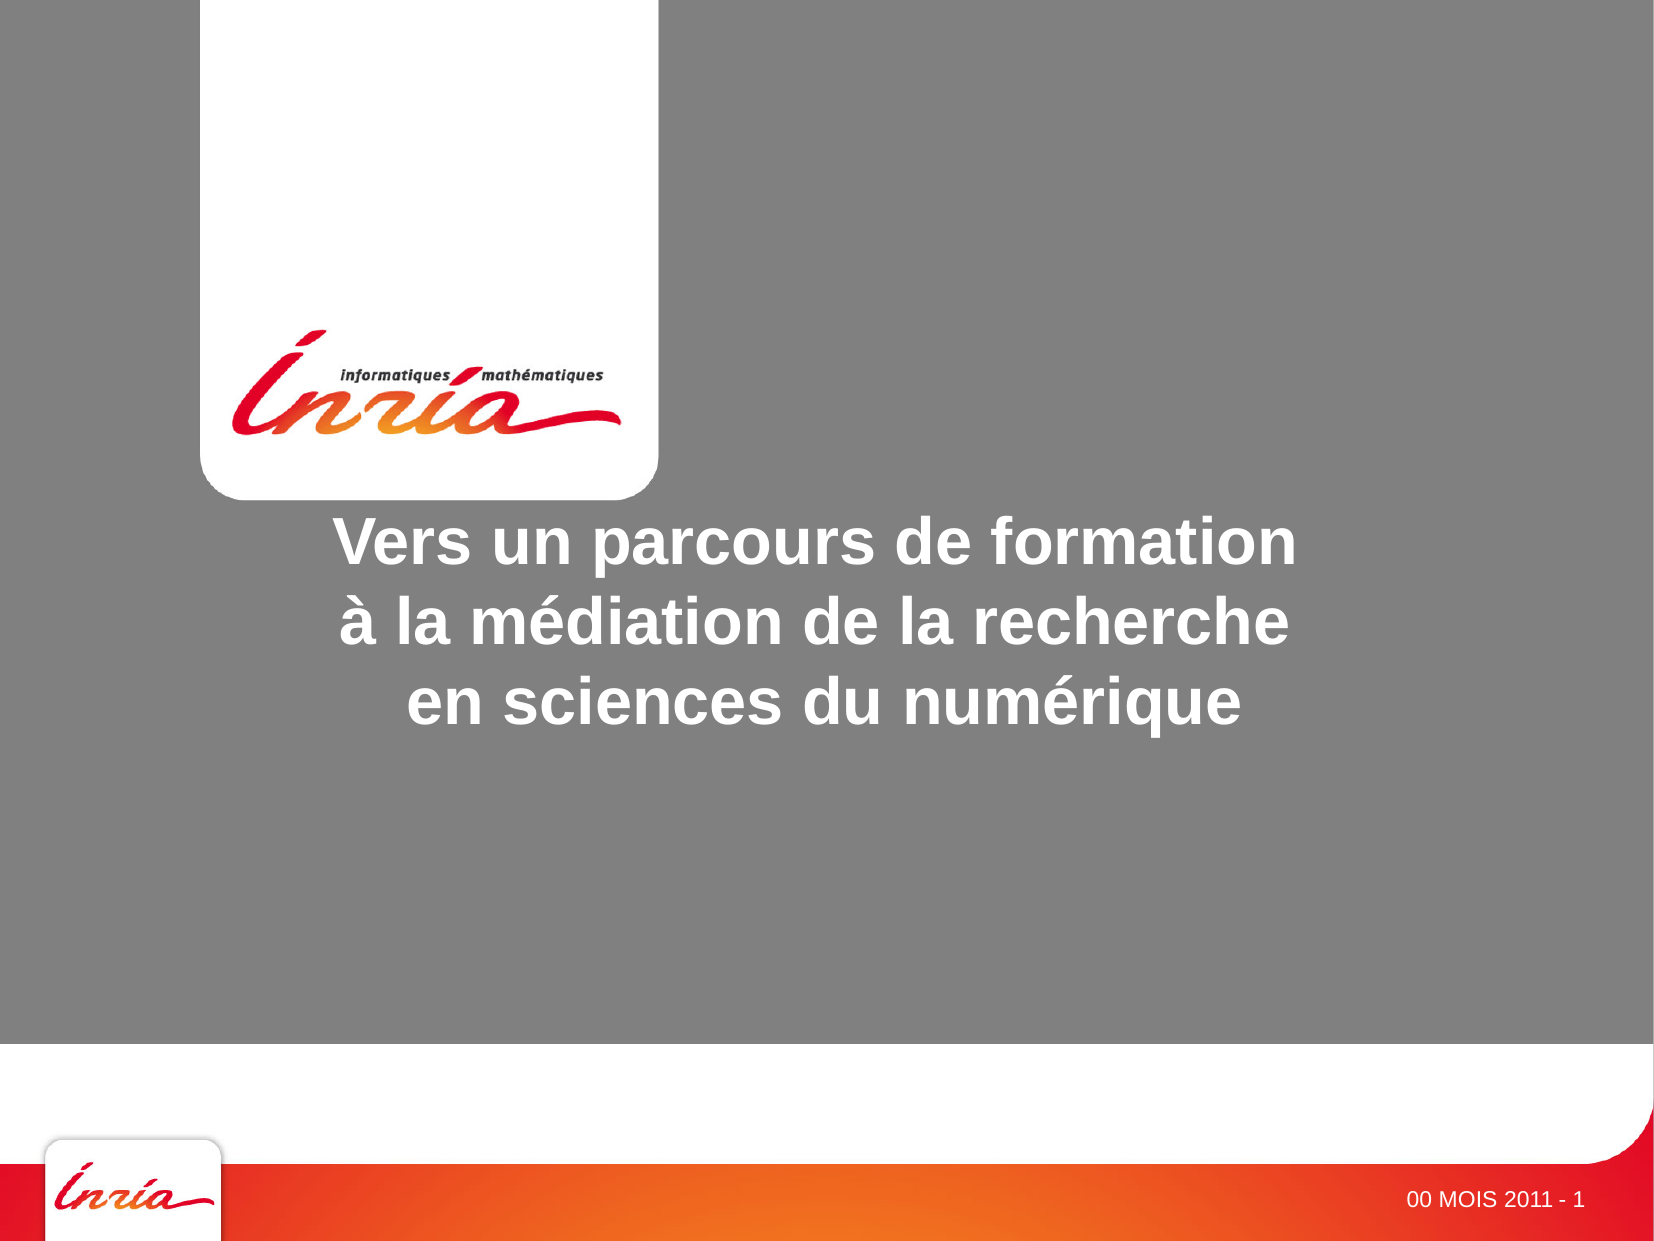

# Vers un parcours de formation à la médiation de la recherche en sciences du numérique
00 MOIS 2011